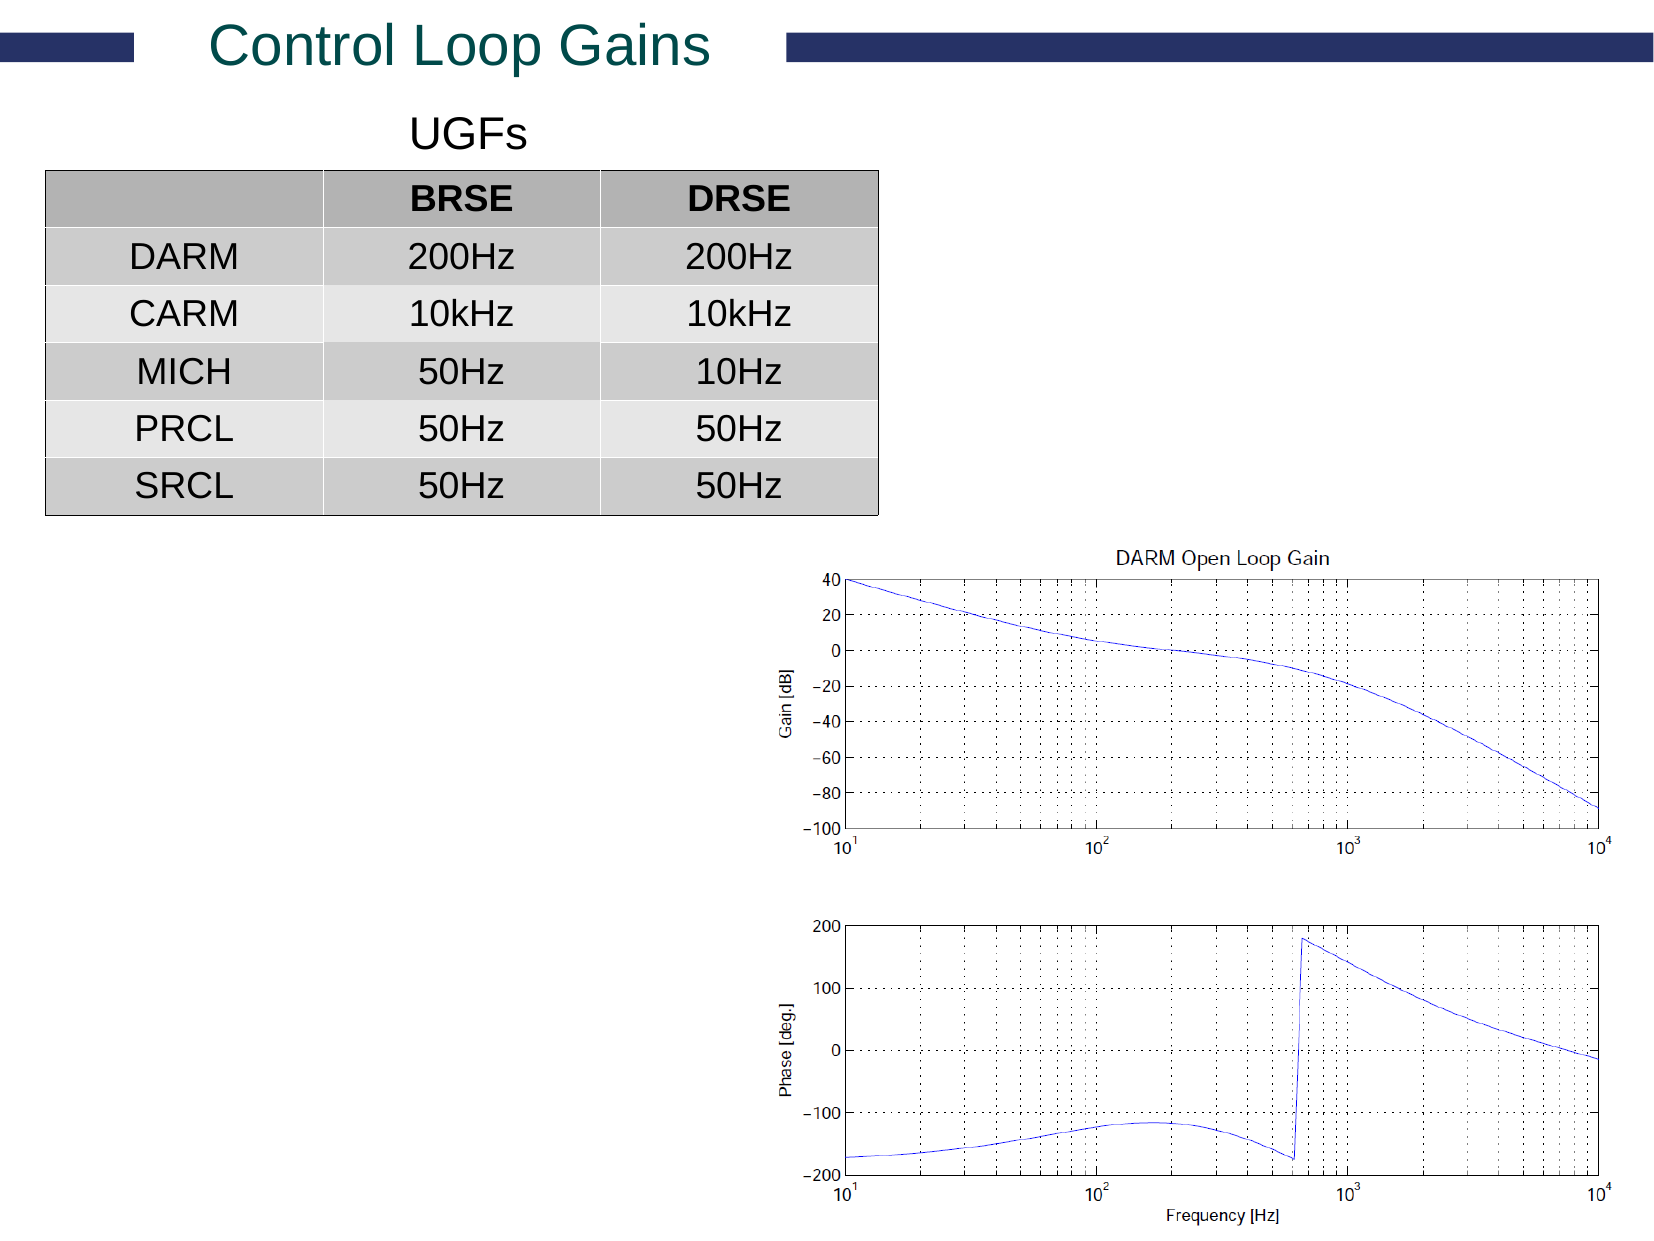

# Control Loop Gains
UGFs
| | BRSE | DRSE |
| --- | --- | --- |
| DARM | 200Hz | 200Hz |
| CARM | 10kHz | 10kHz |
| MICH | 50Hz | 10Hz |
| PRCL | 50Hz | 50Hz |
| SRCL | 50Hz | 50Hz |